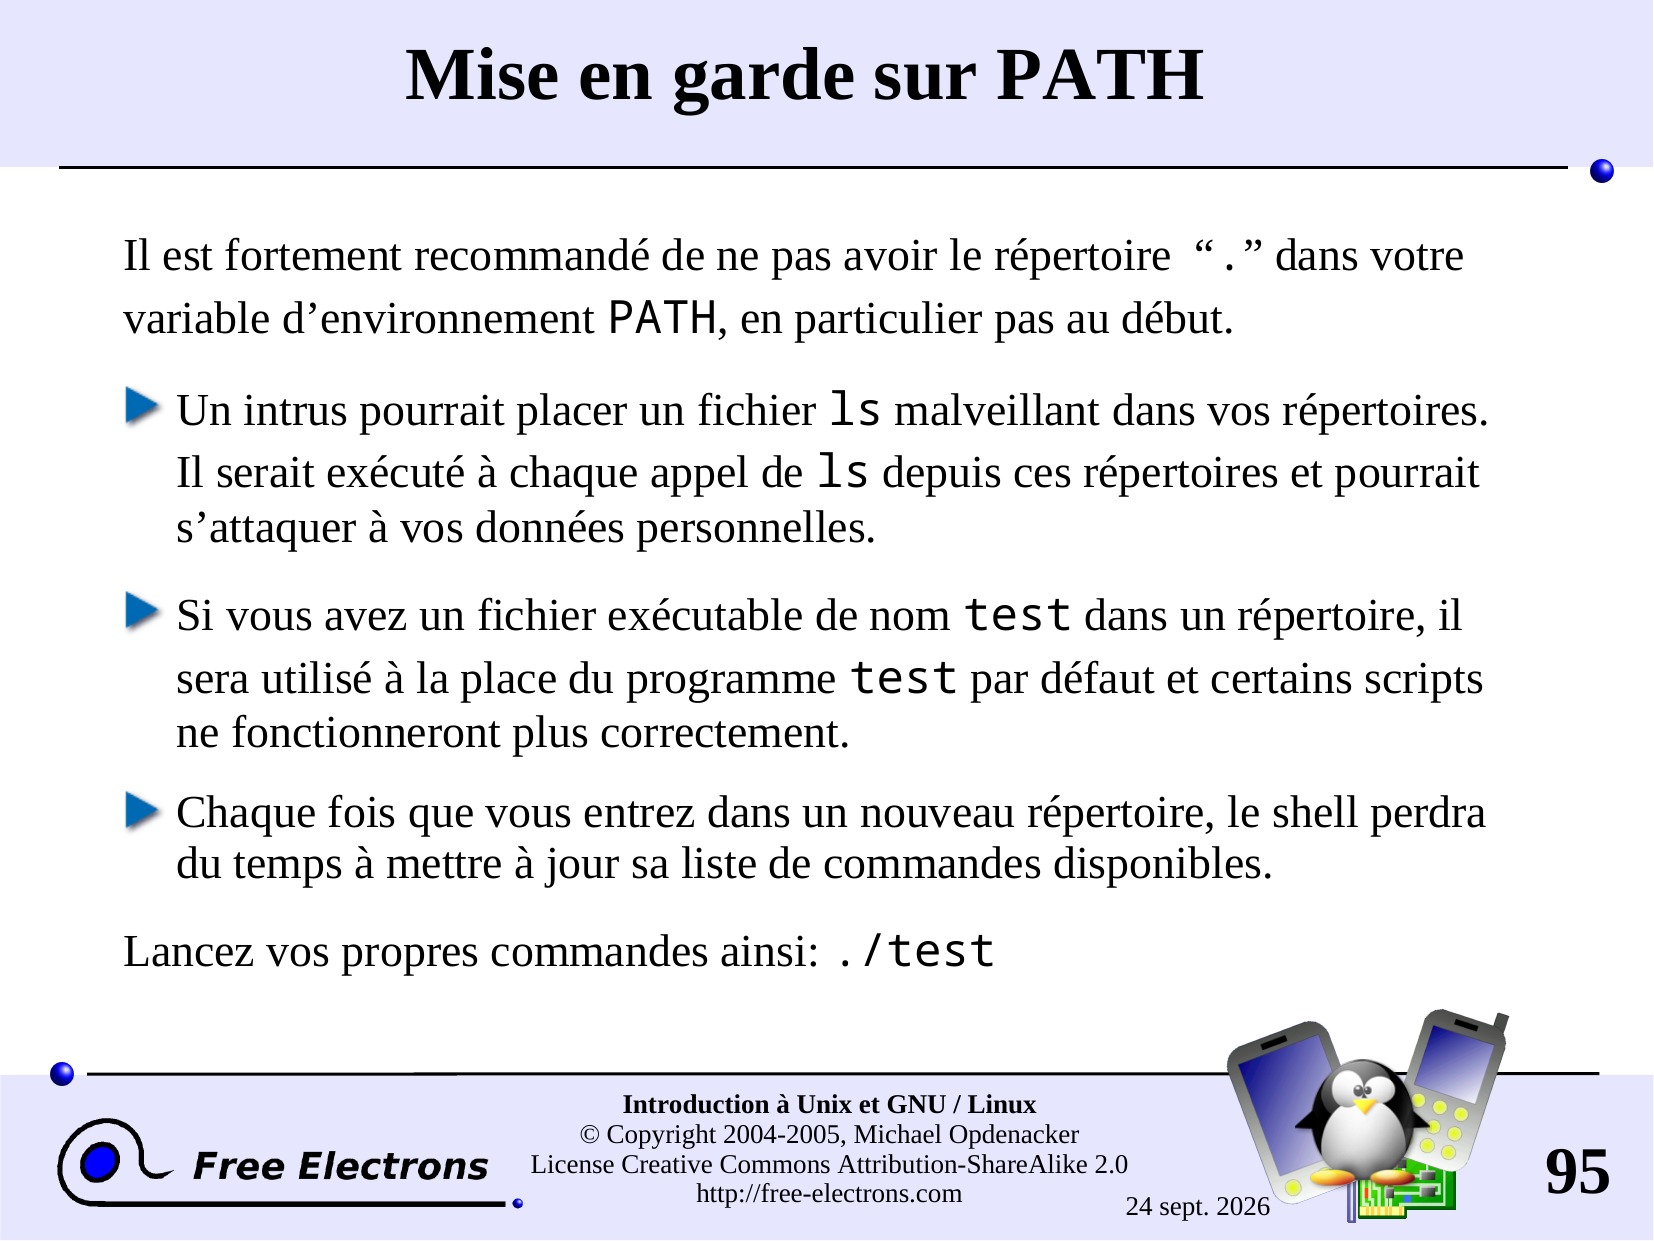

# Mise en garde sur PATH
Il est fortement recommandé de ne pas avoir le répertoire “.” dans votre variable d’environnement PATH, en particulier pas au début.
Un intrus pourrait placer un fichier ls malveillant dans vos répertoires. Il serait exécuté à chaque appel de ls depuis ces répertoires et pourrait s’attaquer à vos données personnelles.
Si vous avez un fichier exécutable de nom test dans un répertoire, il sera utilisé à la place du programme test par défaut et certains scripts ne fonctionneront plus correctement.
Chaque fois que vous entrez dans un nouveau répertoire, le shell perdra du temps à mettre à jour sa liste de commandes disponibles.
Lancez vos propres commandes ainsi: ./test